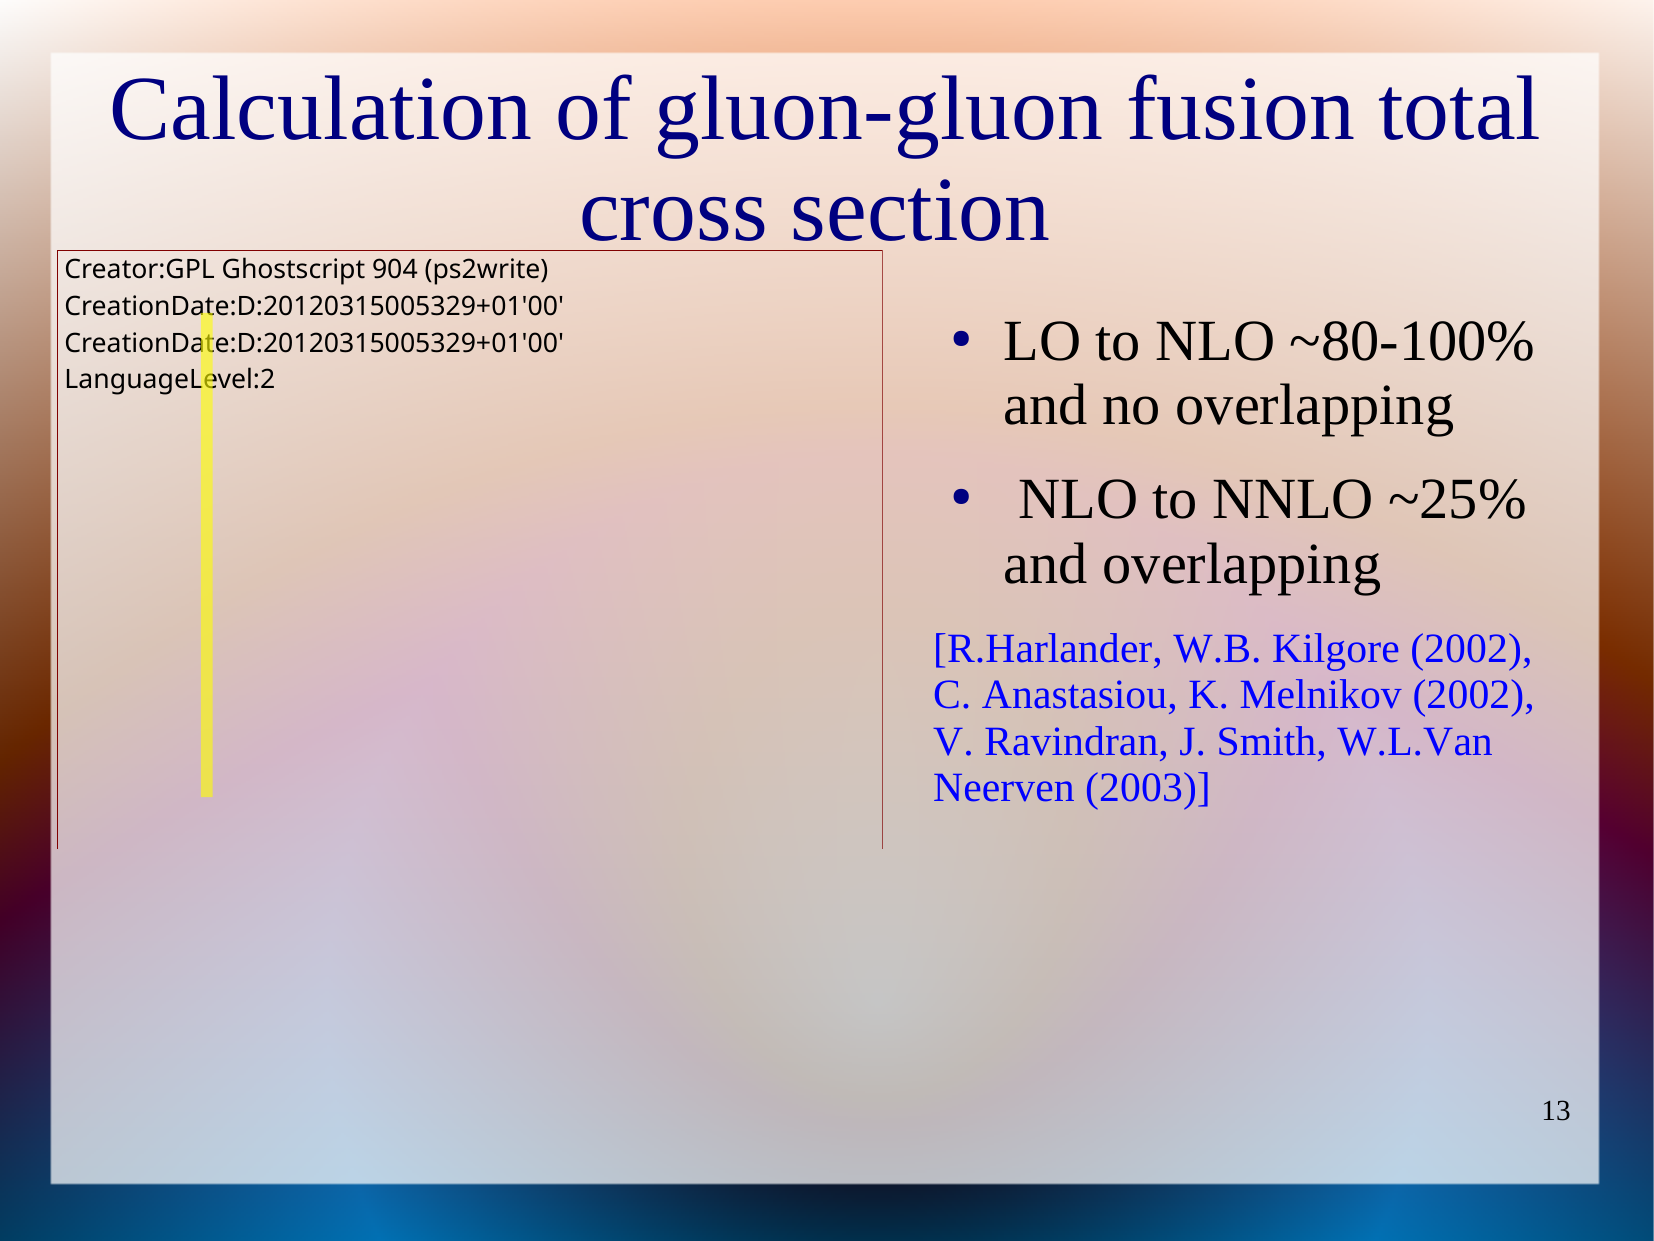

# Calculation of gluon-gluon fusion total cross section
LO to NLO ~80-100% and no overlapping
 NLO to NNLO ~25% and overlapping
[R.Harlander, W.B. Kilgore (2002), C. Anastasiou, K. Melnikov (2002), V. Ravindran, J. Smith, W.L.Van Neerven (2003)]
13